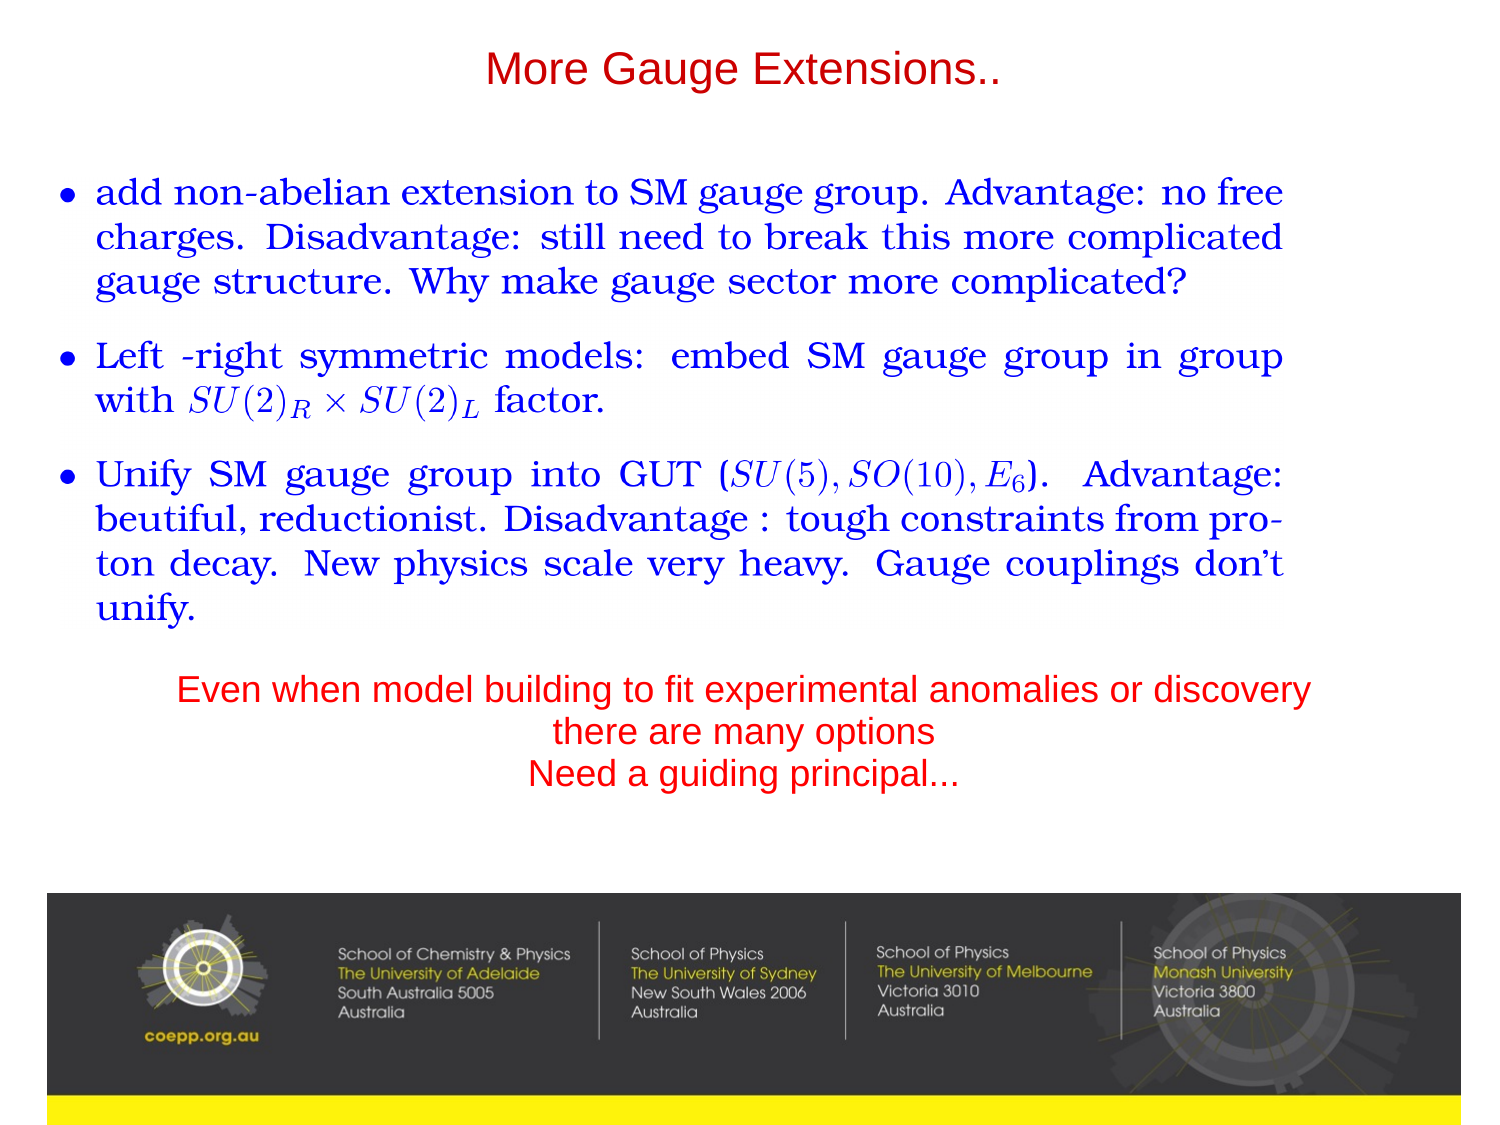

More Gauge Extensions..
Even when model building to fit experimental anomalies or discovery there are many options
Need a guiding principal...